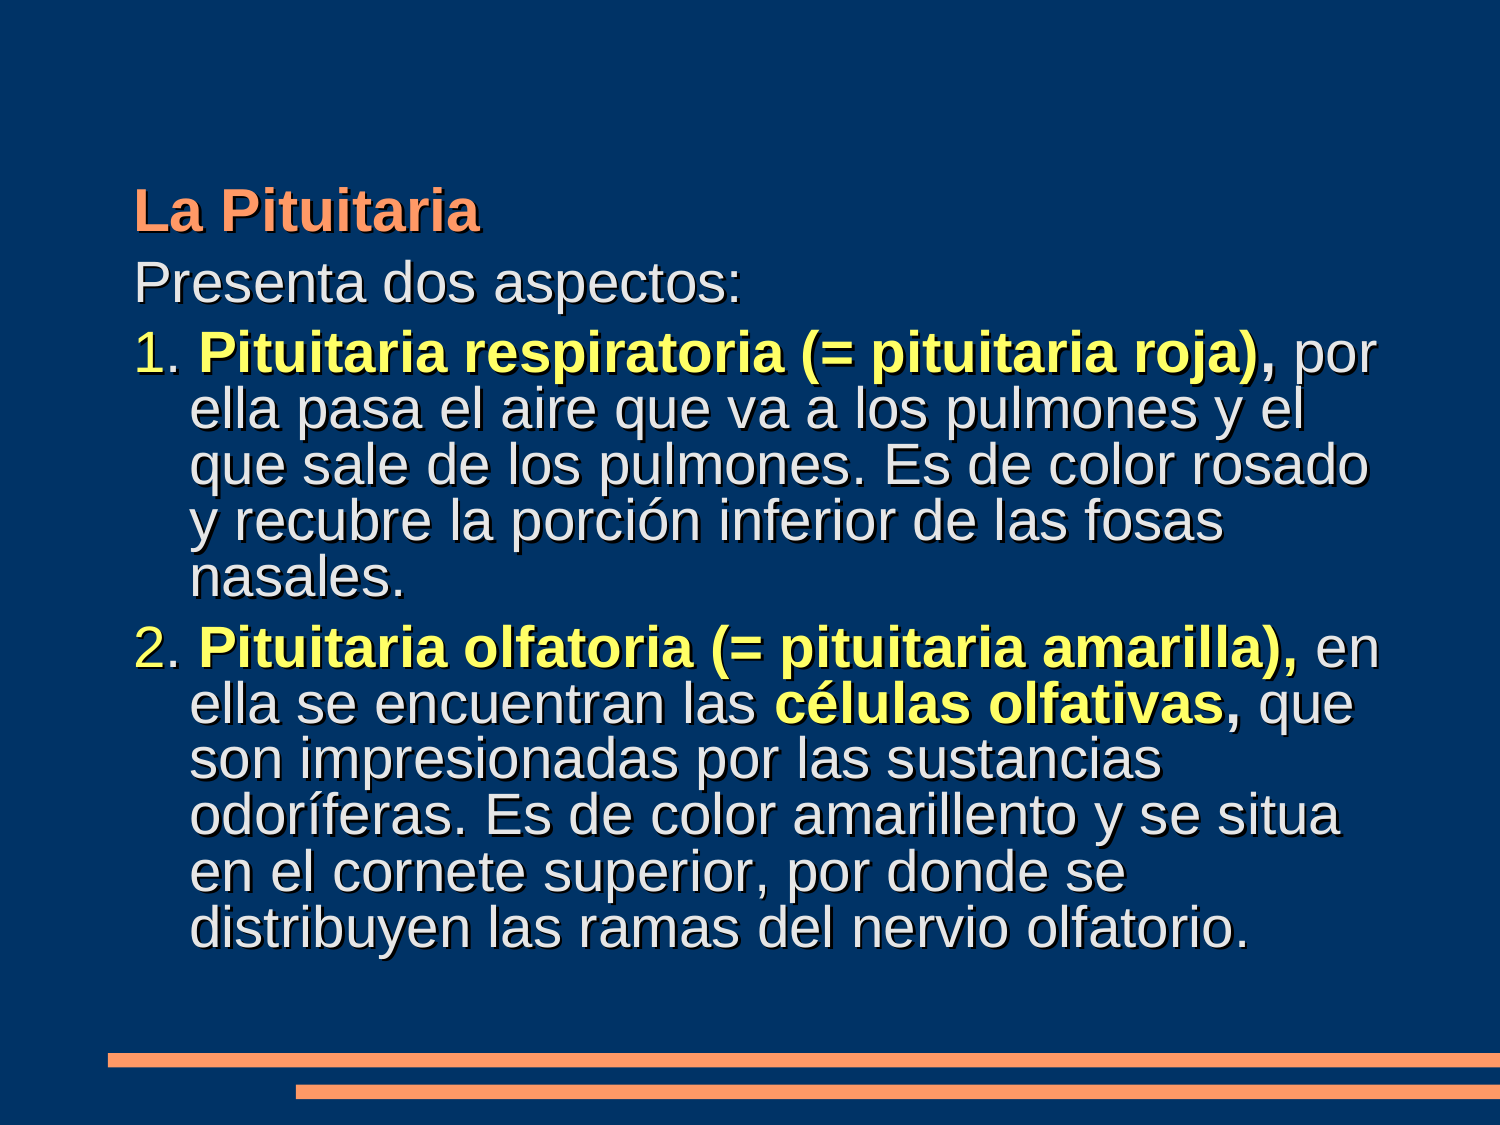

# La Pituitaria
Presenta dos aspectos:
1. Pituitaria respiratoria (= pituitaria roja), por ella pasa el aire que va a los pulmones y el que sale de los pulmones. Es de color rosado y recubre la porción inferior de las fosas nasales.
2. Pituitaria olfatoria (= pituitaria amarilla), en ella se encuentran las células olfativas, que son impresionadas por las sustancias odoríferas. Es de color amarillento y se situa en el cornete superior, por donde se distribuyen las ramas del nervio olfatorio.